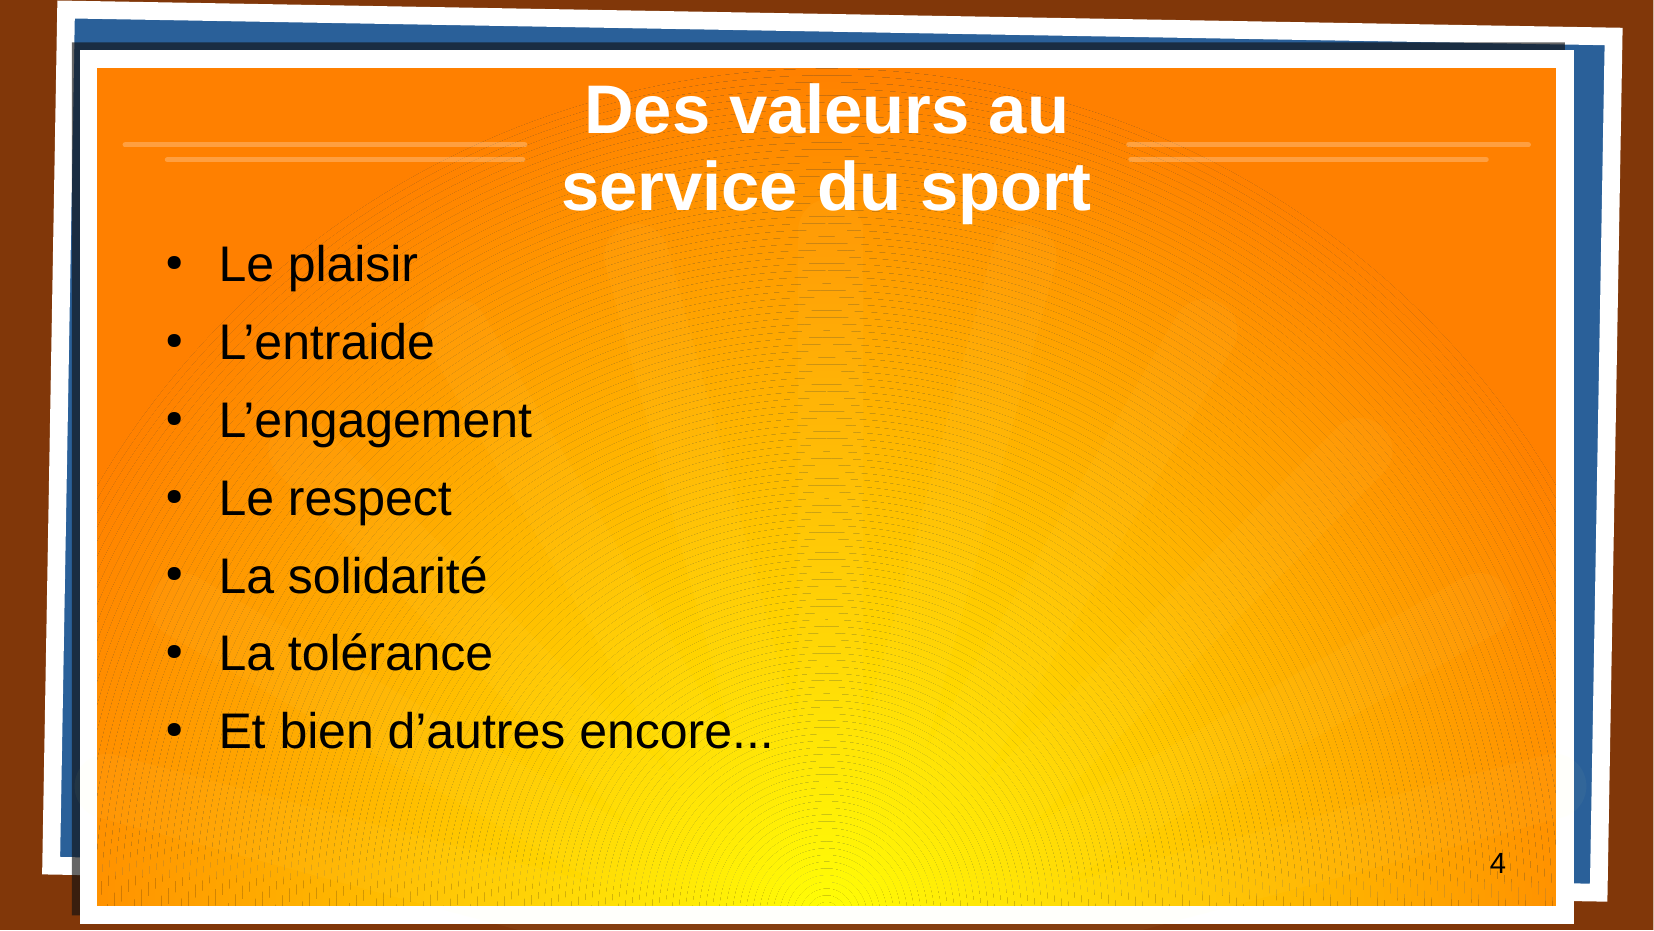

# Des valeurs au service du sport
Le plaisir
L’entraide
L’engagement
Le respect
La solidarité
La tolérance
Et bien d’autres encore...
4